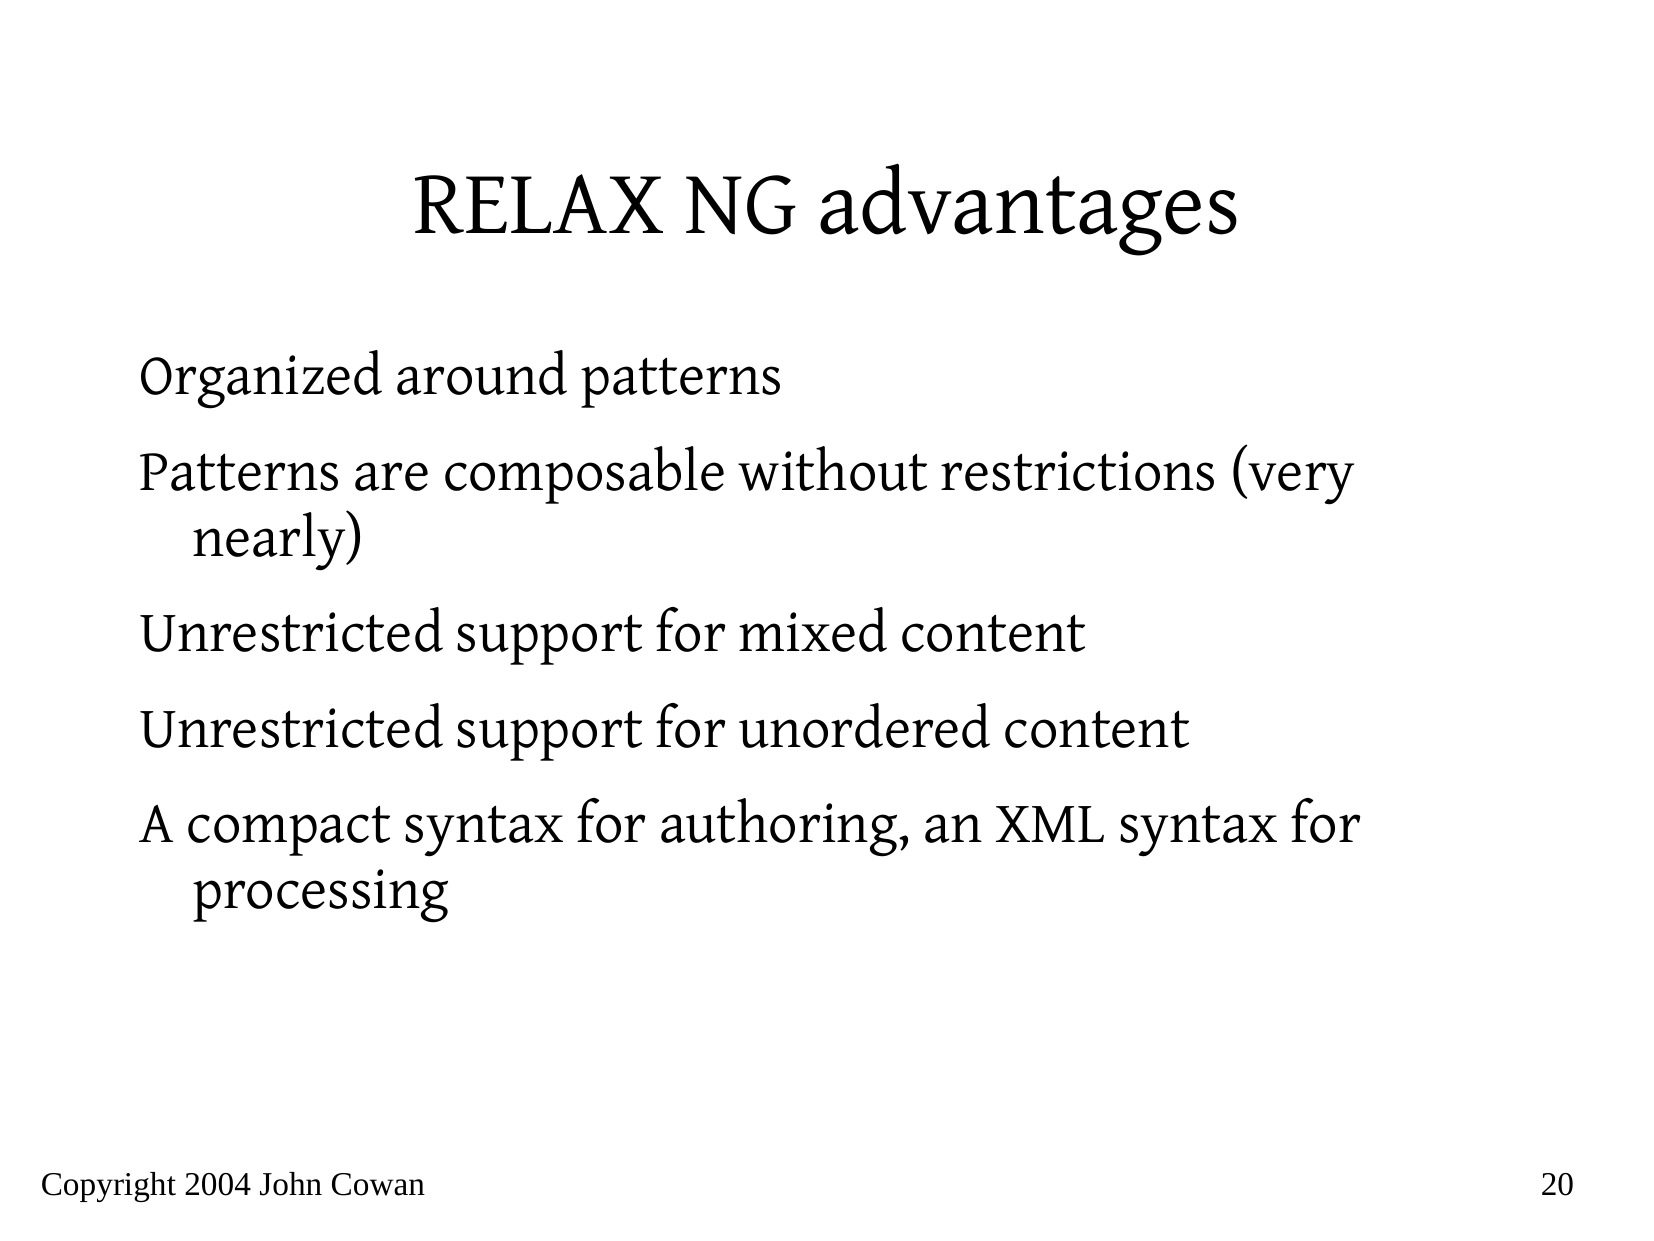

# RELAX NG advantages
Organized around patterns
Patterns are composable without restrictions (very nearly)
Unrestricted support for mixed content
Unrestricted support for unordered content
A compact syntax for authoring, an XML syntax for processing